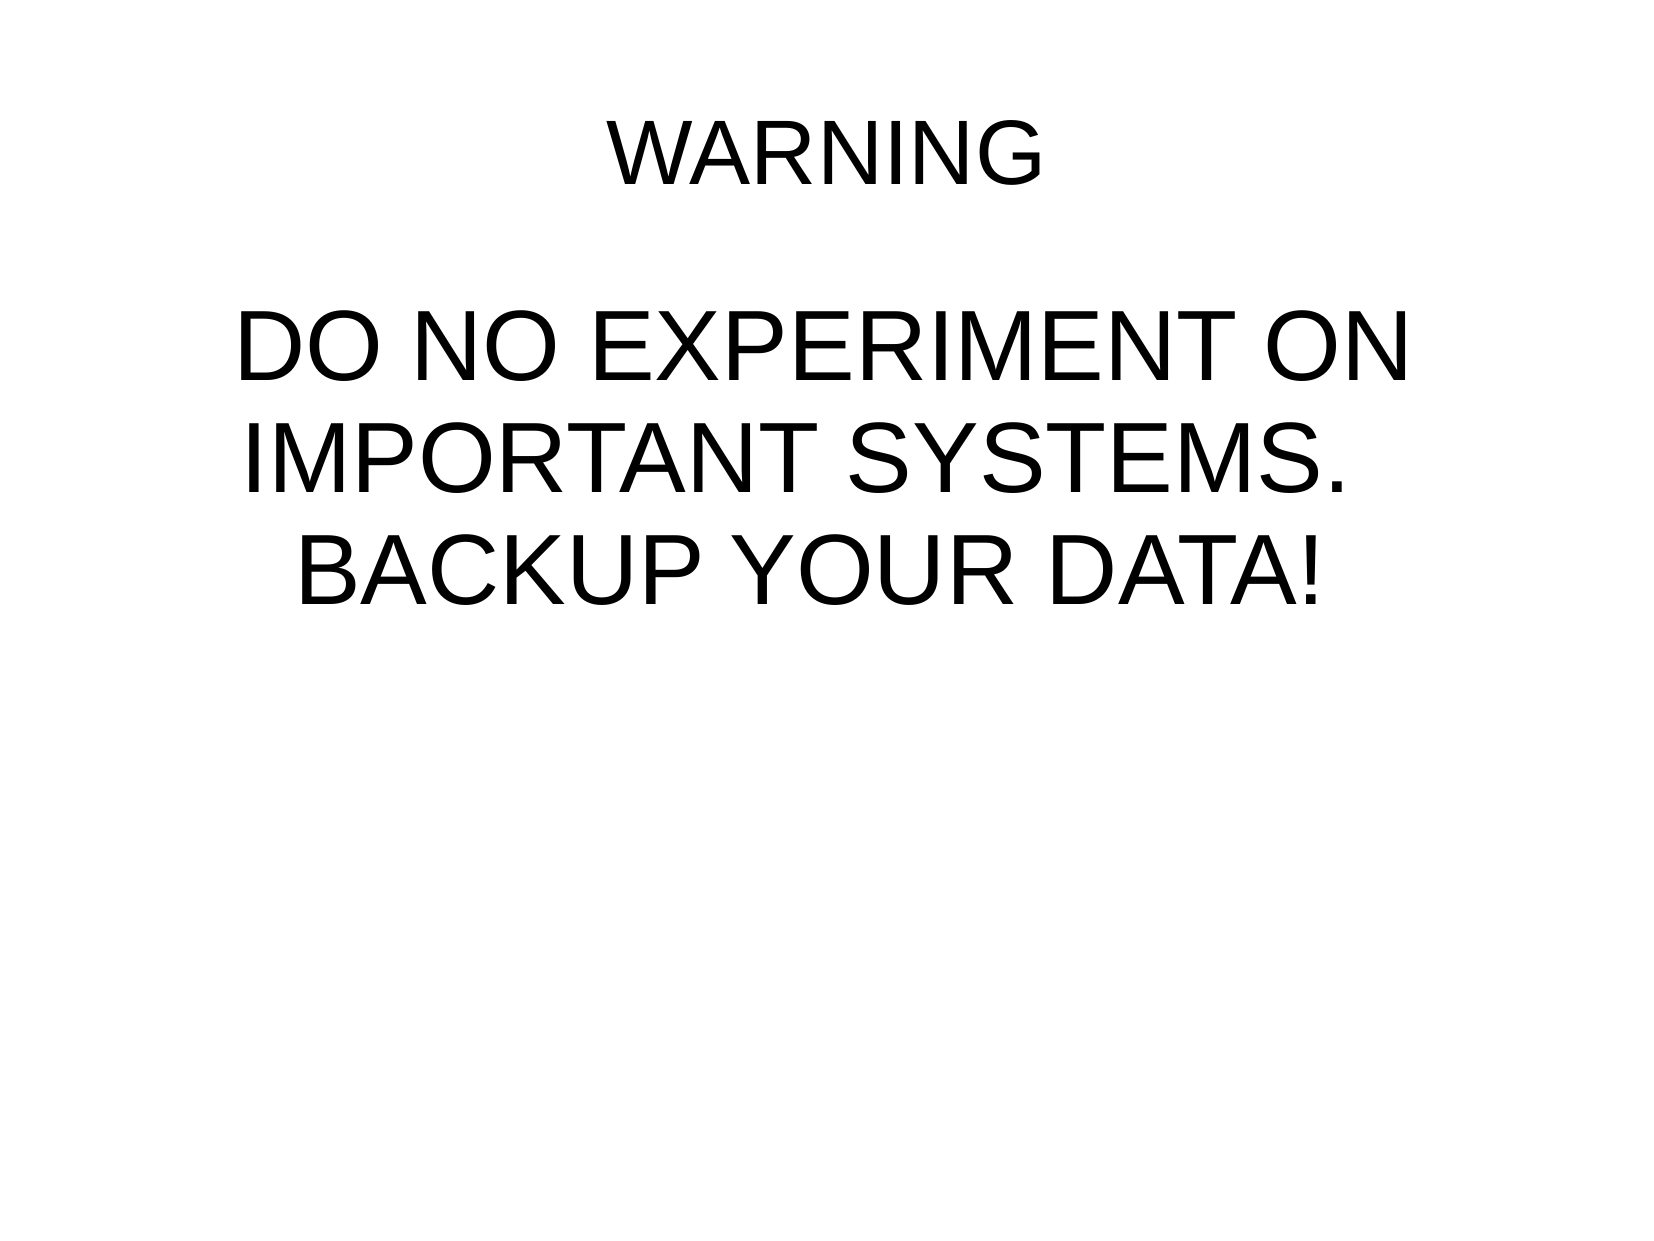

# WARNING
 DO NO EXPERIMENT ON IMPORTANT SYSTEMS. BACKUP YOUR DATA!